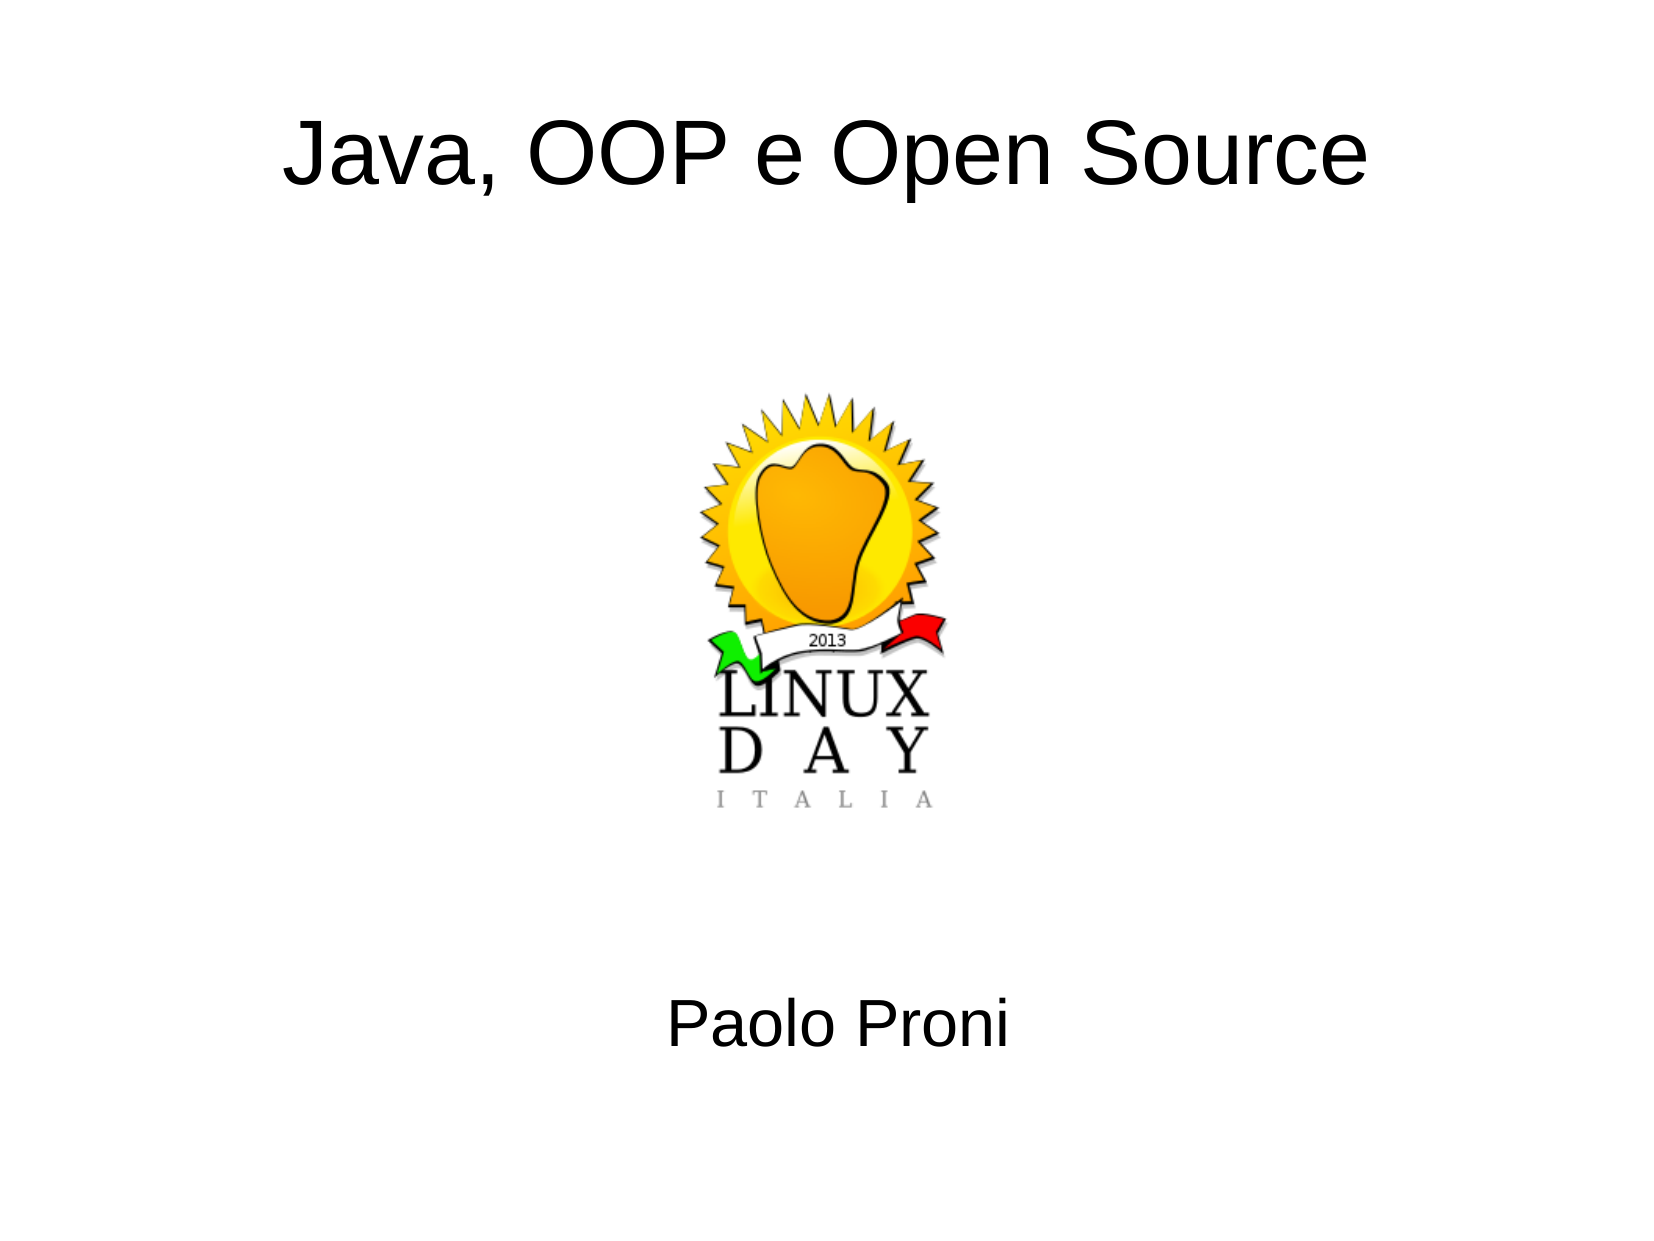

# Java, OOP e Open Source
Paolo Proni